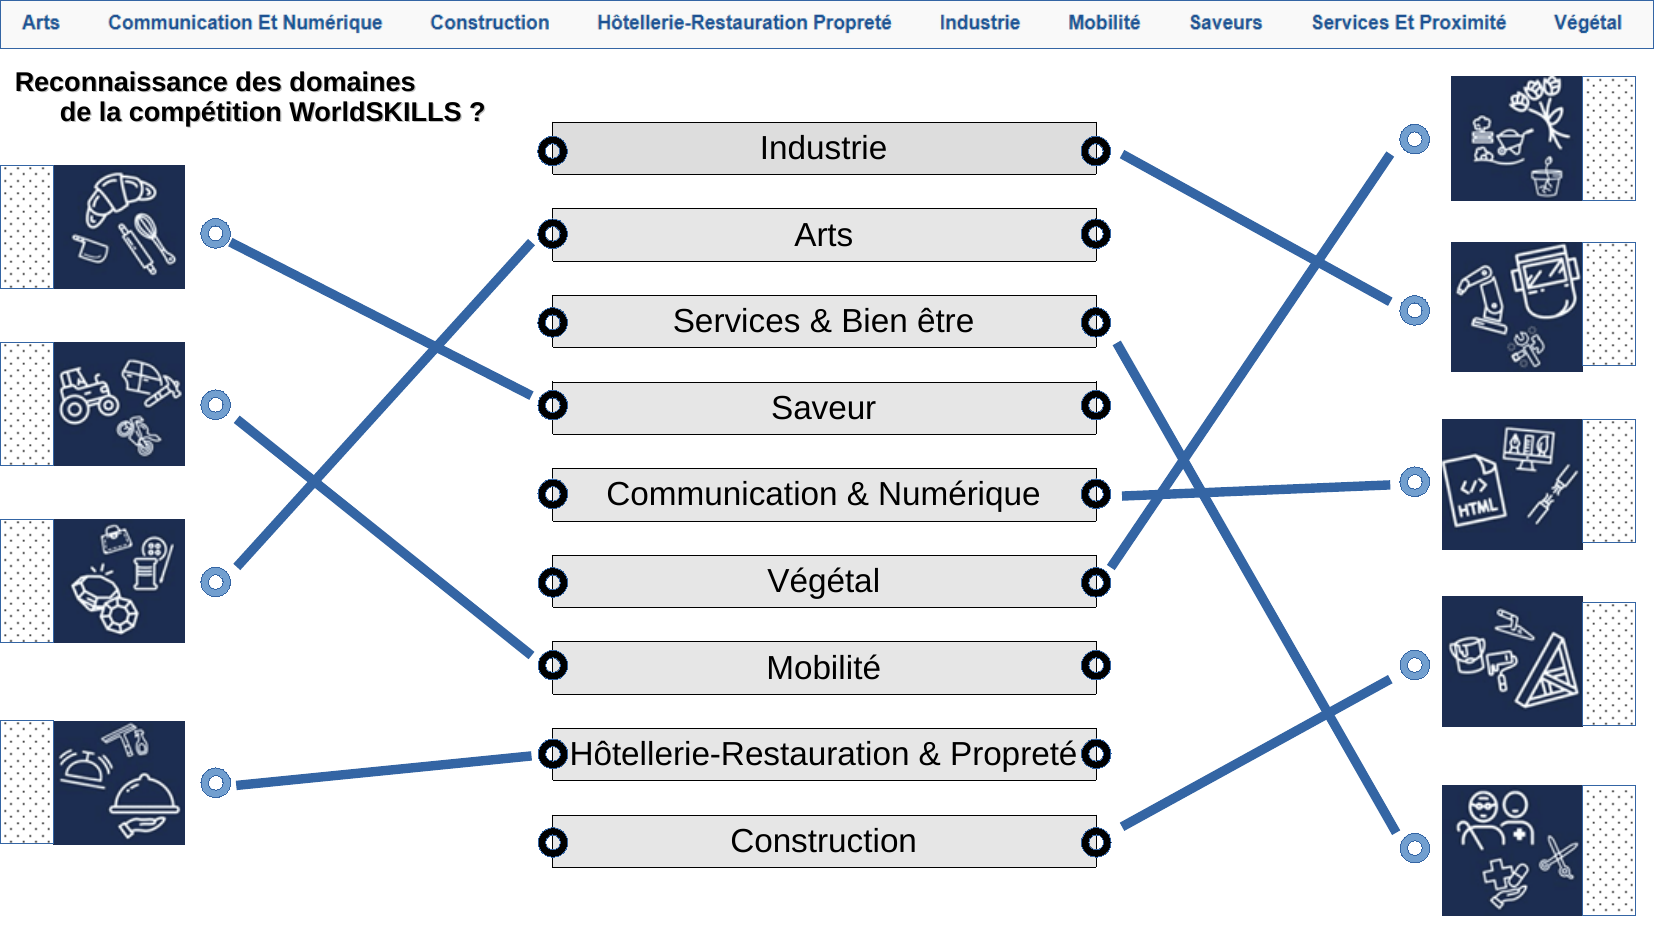

Reconnaissance des domaines
 de la compétition WorldSKILLS ?
| Industrie |
| --- |
| |
| Arts |
| |
| Services & Bien être |
| |
| Saveur |
| |
| Communication & Numérique |
| |
| Végétal |
| |
| Mobilité |
| |
| Hôtellerie-Restauration & Propreté |
| |
| Construction |